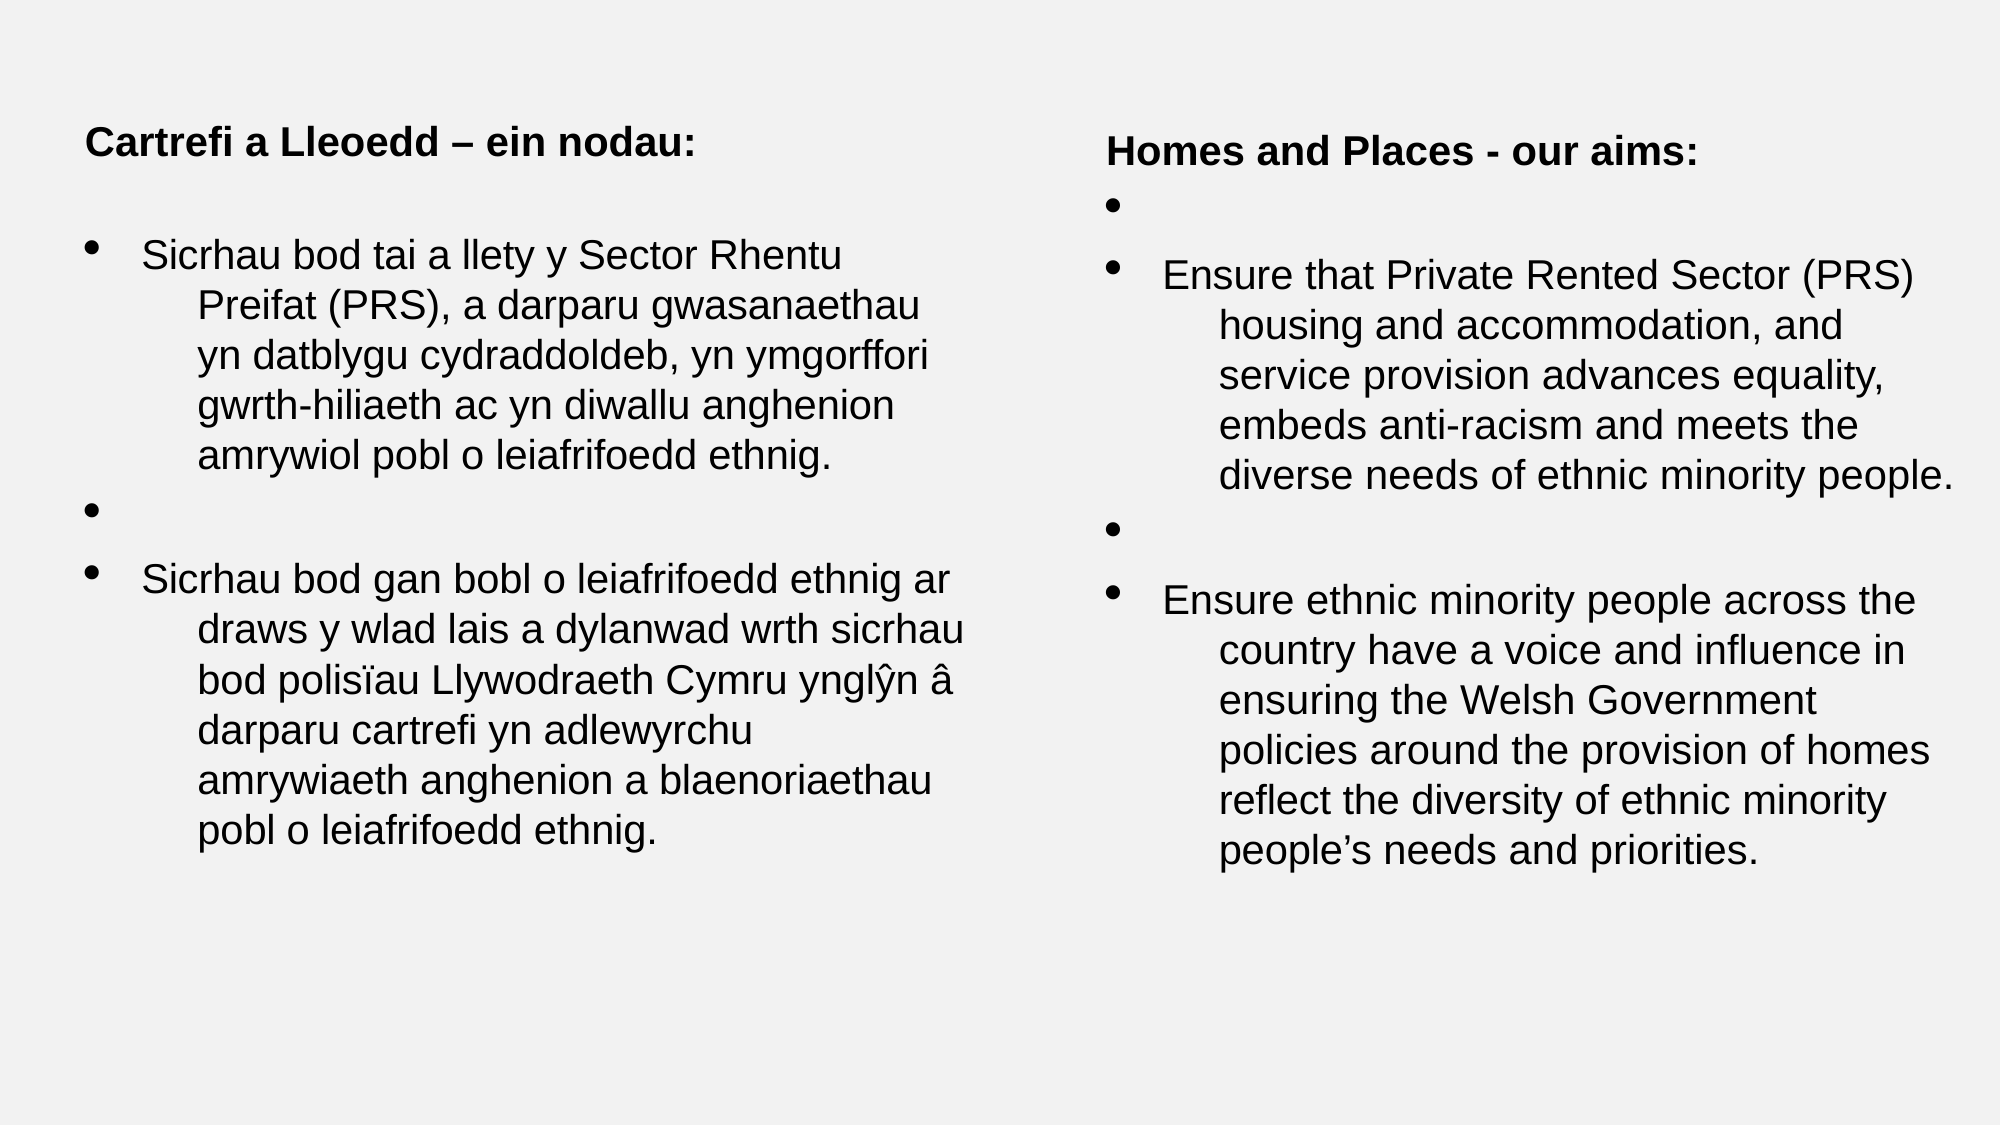

# Cartrefi a Lleoedd – ein nodau:
Sicrhau bod tai a llety y Sector Rhentu Preifat (PRS), a darparu gwasanaethau yn datblygu cydraddoldeb, yn ymgorffori gwrth-hiliaeth ac yn diwallu anghenion amrywiol pobl o leiafrifoedd ethnig.
Sicrhau bod gan bobl o leiafrifoedd ethnig ar draws y wlad lais a dylanwad wrth sicrhau bod polisïau Llywodraeth Cymru ynglŷn â darparu cartrefi yn adlewyrchu amrywiaeth anghenion a blaenoriaethau pobl o leiafrifoedd ethnig.
Homes and Places - our aims:
Ensure that Private Rented Sector (PRS) housing and accommodation, and service provision advances equality, embeds anti-racism and meets the diverse needs of ethnic minority people.
Ensure ethnic minority people across the country have a voice and influence in ensuring the Welsh Government policies around the provision of homes reflect the diversity of ethnic minority people’s needs and priorities.